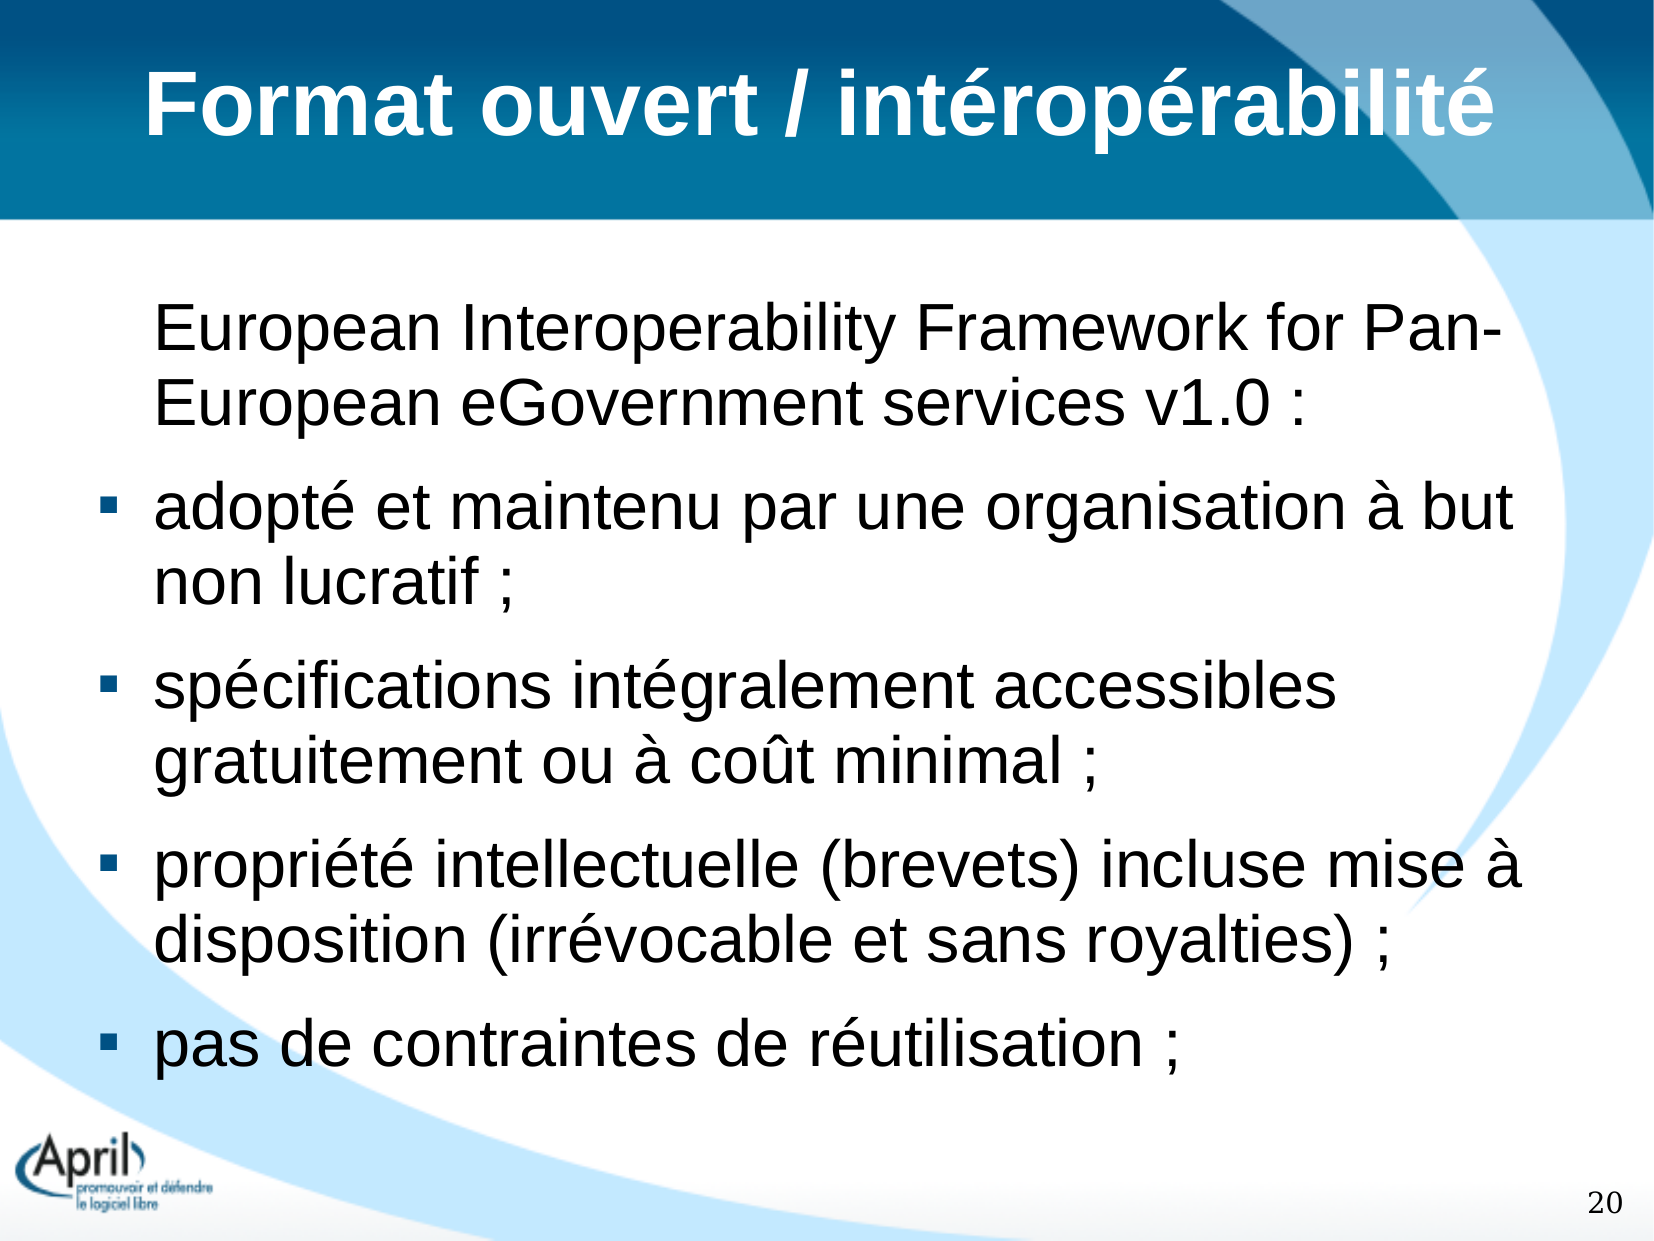

# Format ouvert / intéropérabilité
European Interoperability Framework for Pan-European eGovernment services v1.0 :
adopté et maintenu par une organisation à but non lucratif ;
spécifications intégralement accessibles gratuitement ou à coût minimal ;
propriété intellectuelle (brevets) incluse mise à disposition (irrévocable et sans royalties) ;
pas de contraintes de réutilisation ;
20